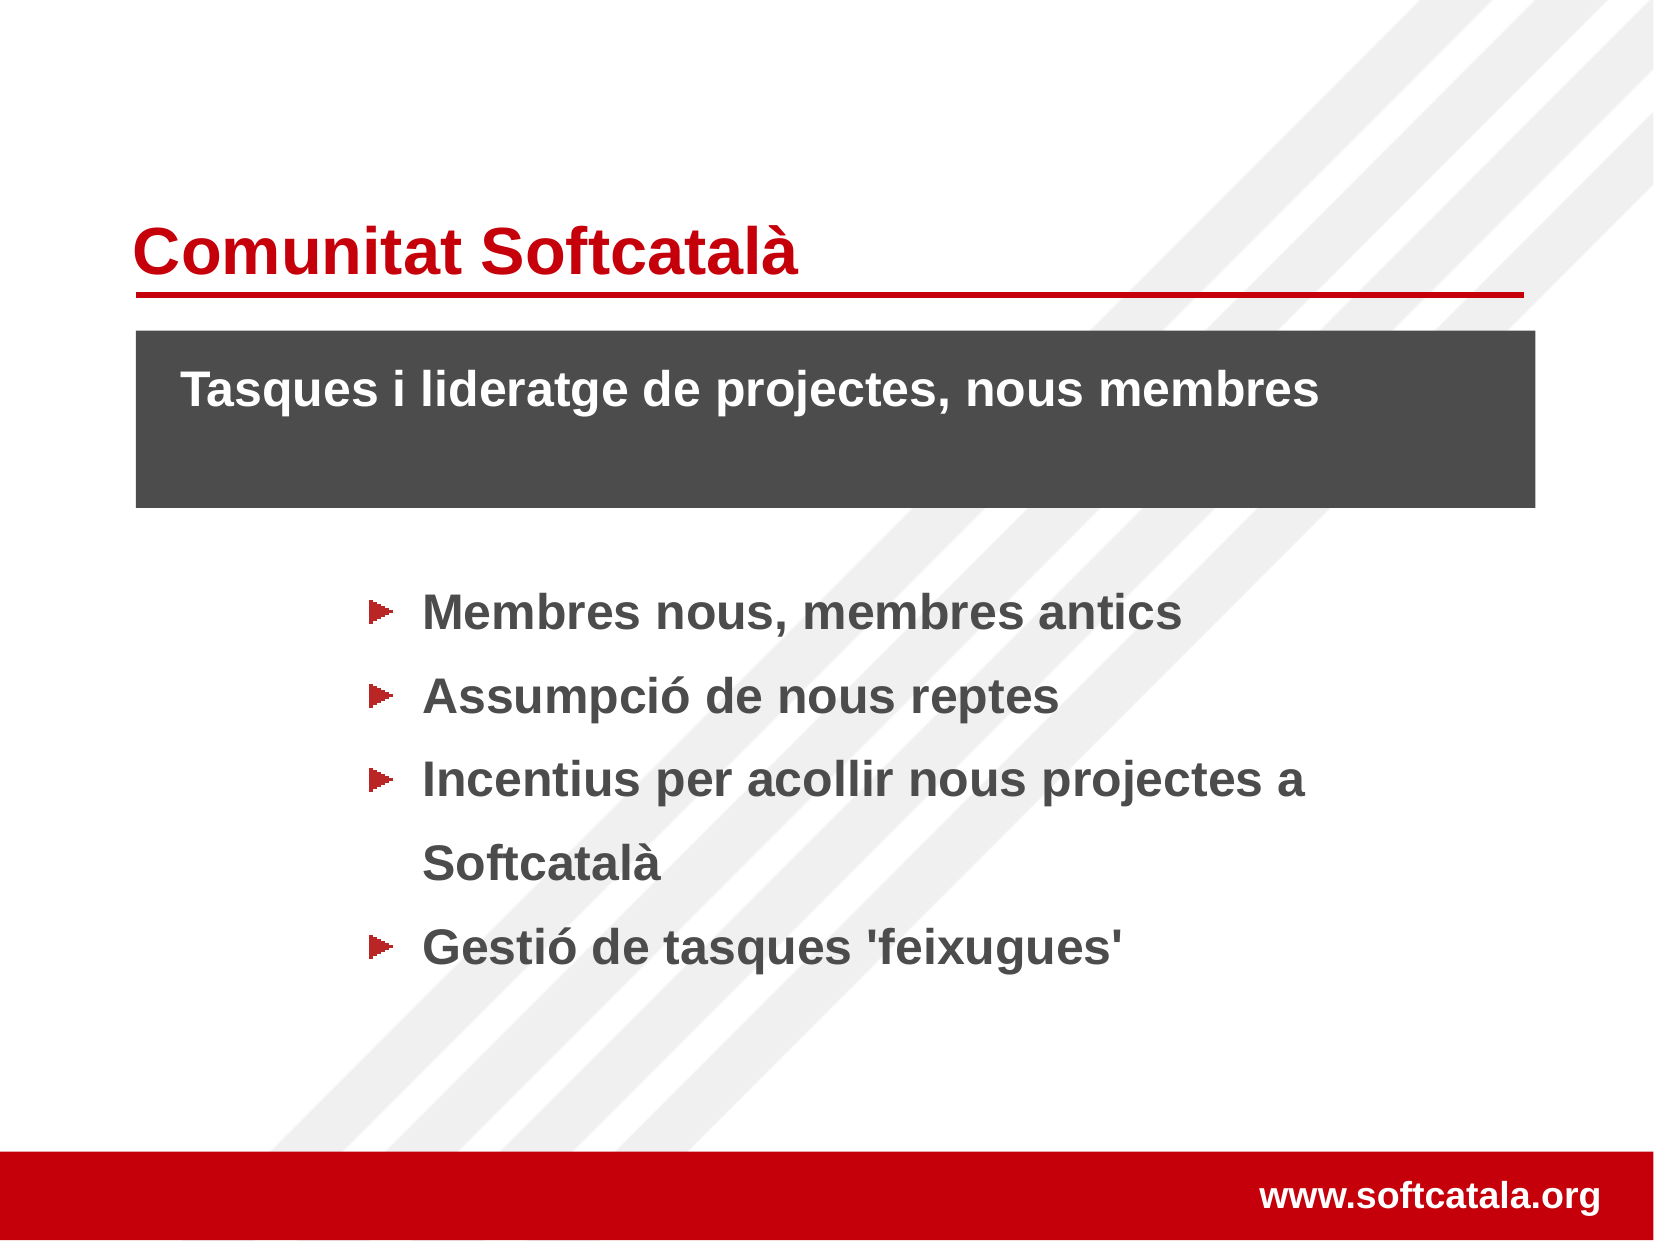

Comunitat Softcatalà
Tasques i lideratge de projectes, nous membres
Membres nous, membres antics
Assumpció de nous reptes
Incentius per acollir nous projectes a Softcatalà
Gestió de tasques 'feixugues'
 www.softcatala.org